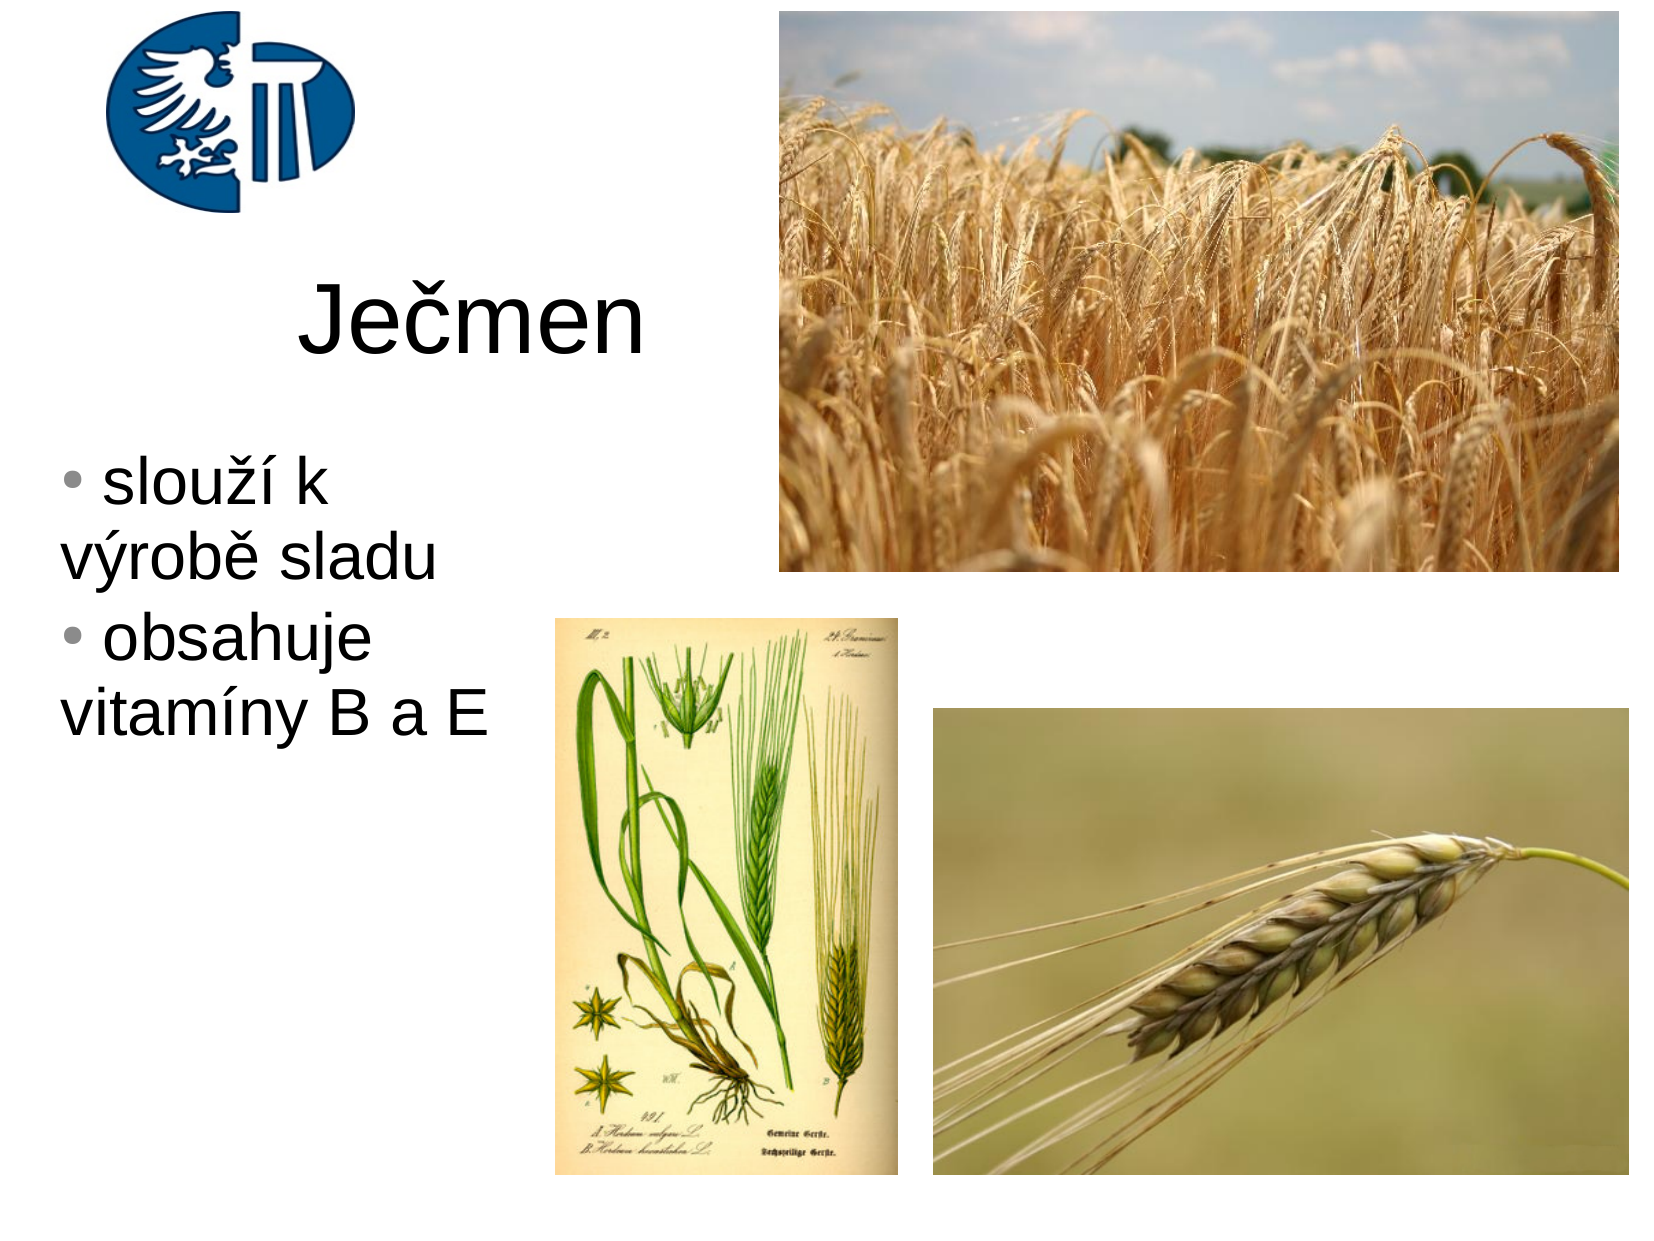

ahoj
# Ječmen
 slouží k výrobě sladu
 obsahuje vitamíny B a E